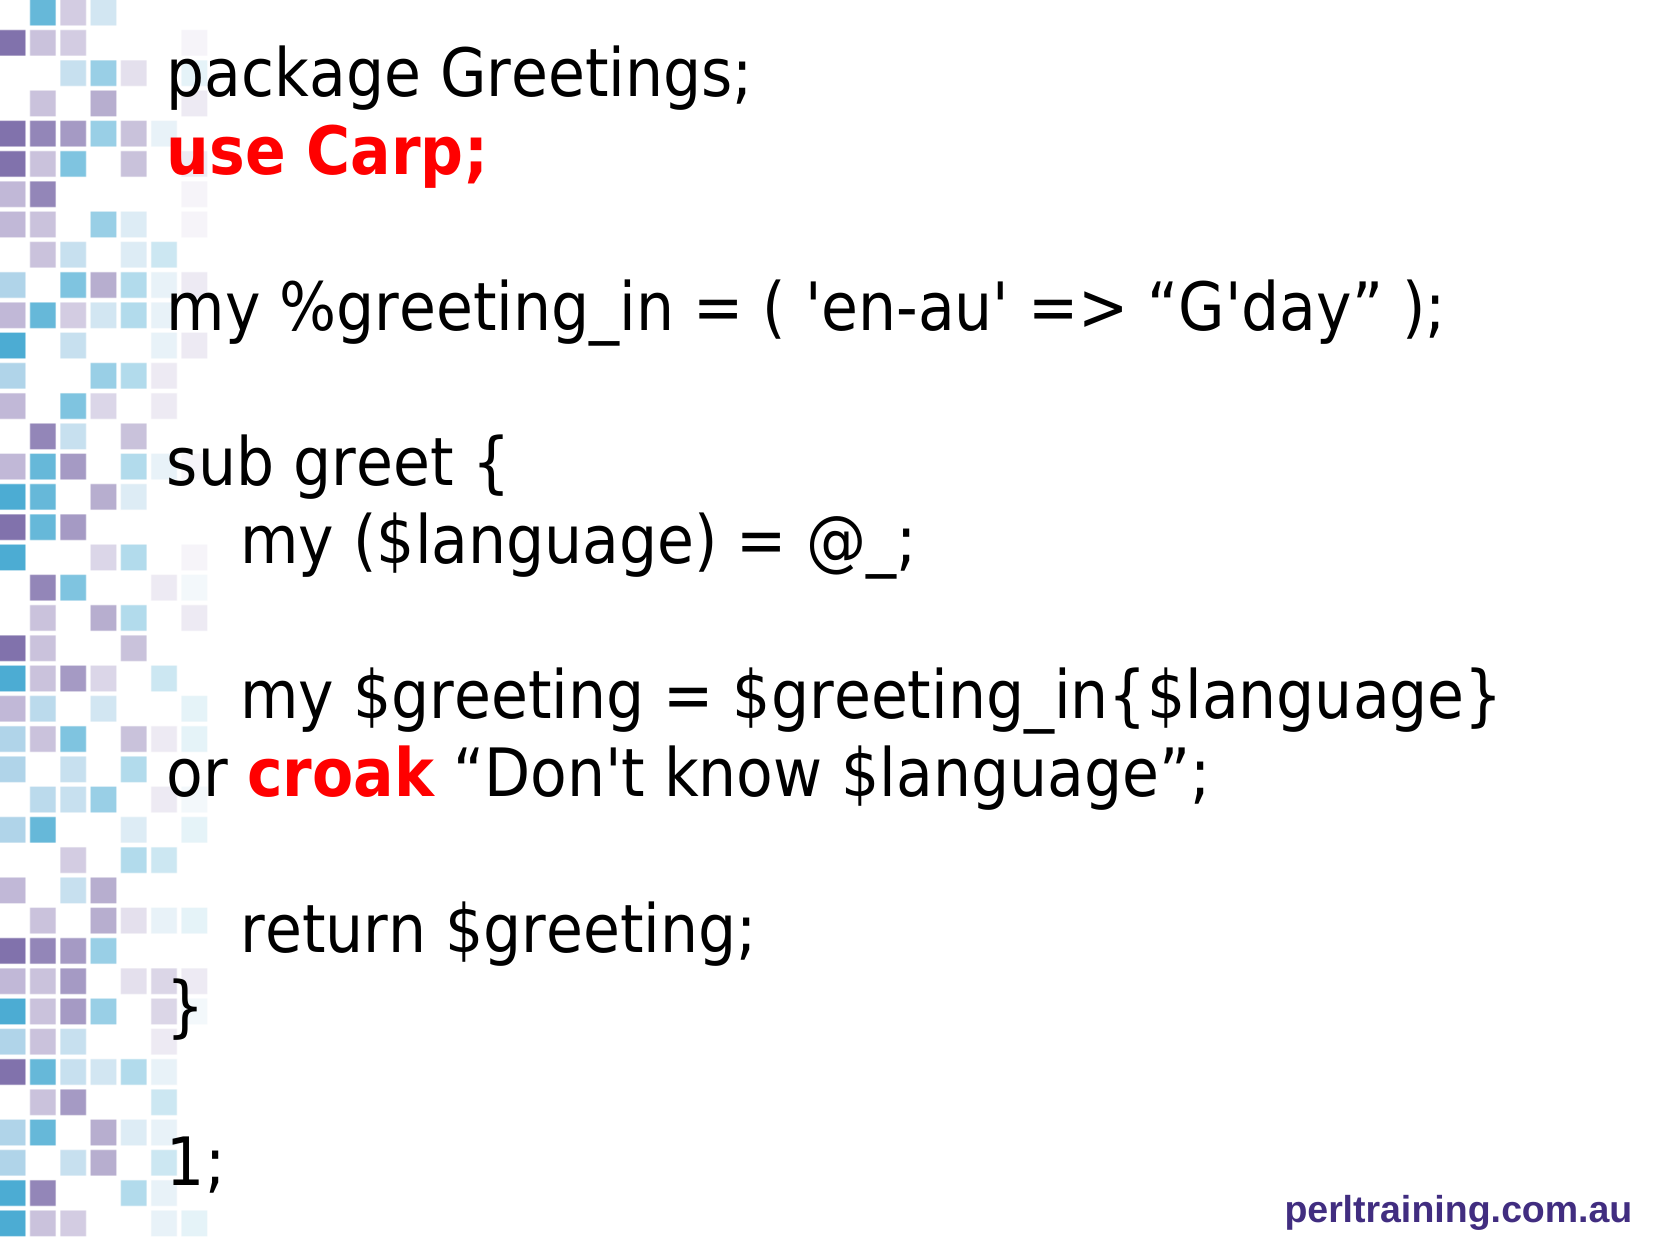

# package Greetings; use Carp; my %greeting_in = ( 'en-au' => “G'day” ); sub greet { my ($language) = @_; my $greeting = $greeting_in{$language} 		or croak “Don't know $language”; return $greeting; } 1;